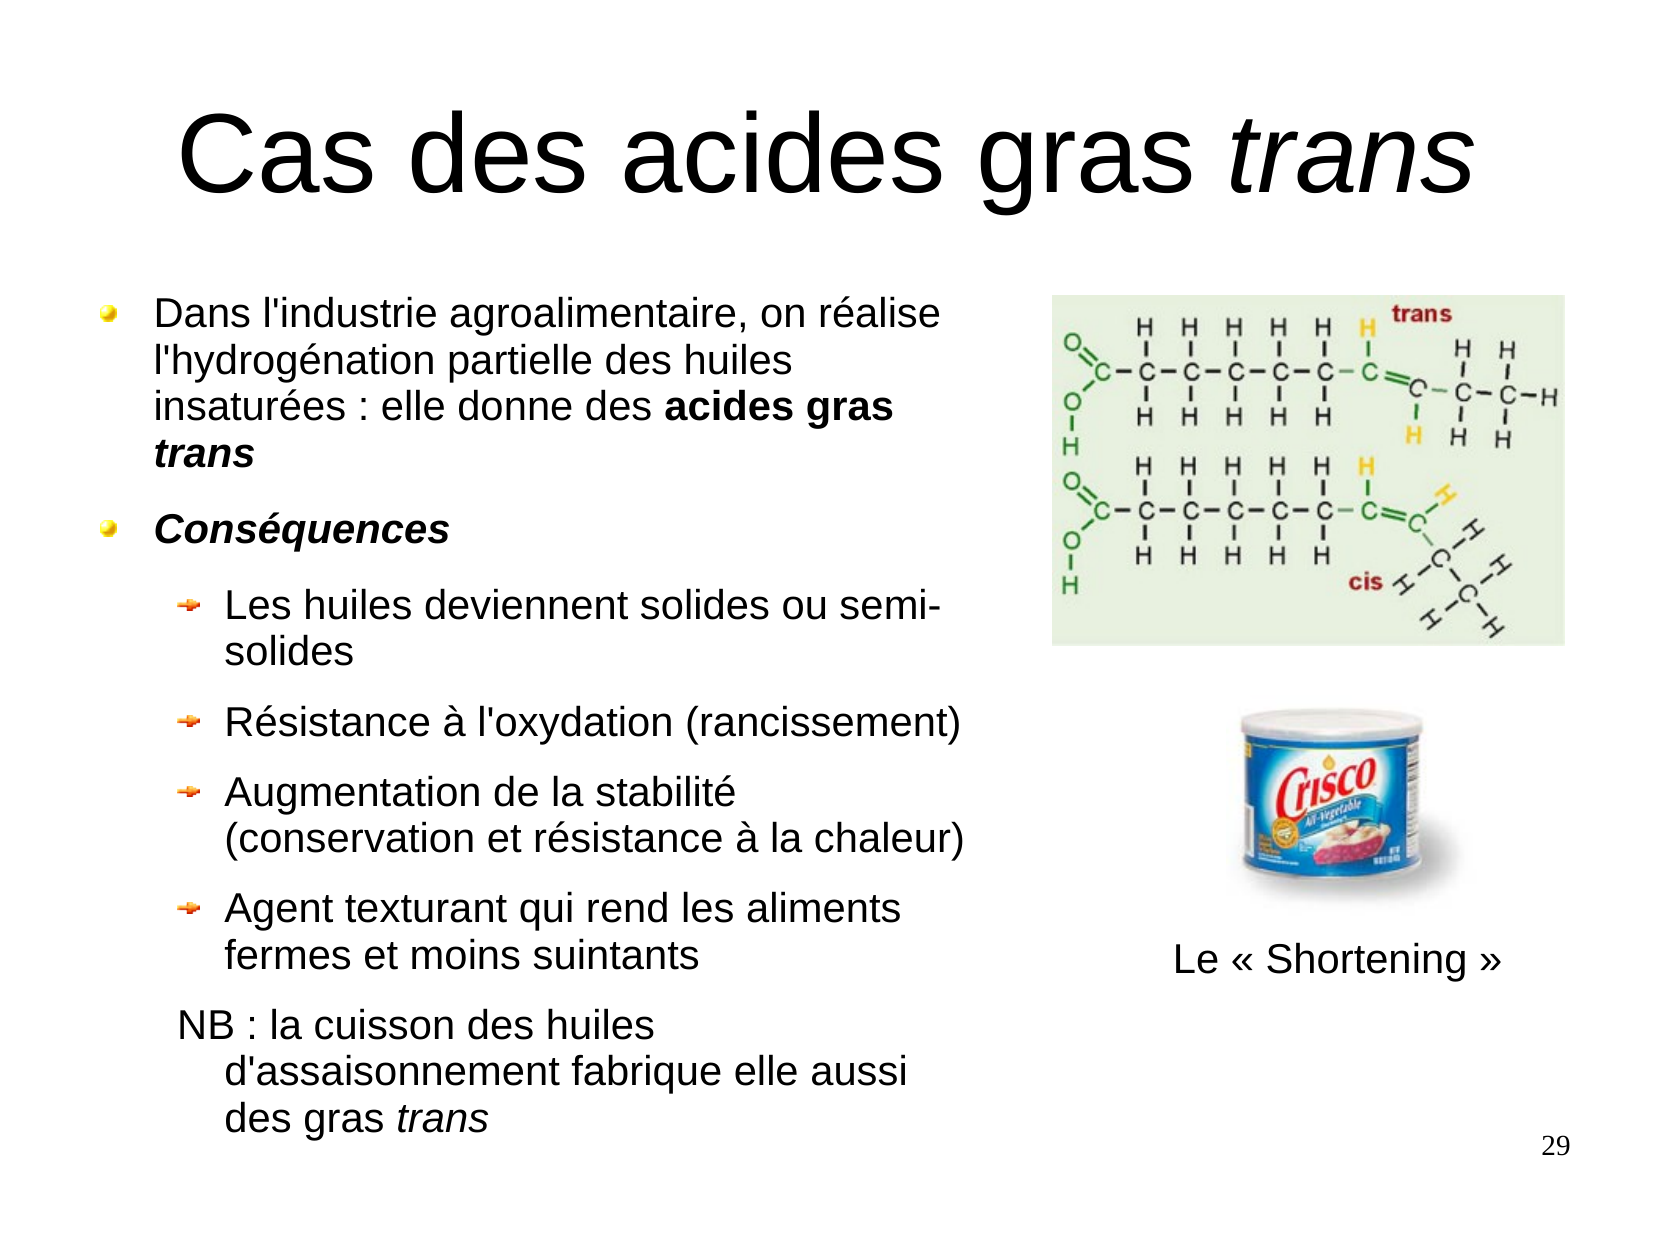

# Cas des acides gras trans
Dans l'industrie agroalimentaire, on réalise l'hydrogénation partielle des huiles insaturées : elle donne des acides gras trans
Conséquences
Les huiles deviennent solides ou semi-solides
Résistance à l'oxydation (rancissement)
Augmentation de la stabilité (conservation et résistance à la chaleur)
Agent texturant qui rend les aliments fermes et moins suintants
NB : la cuisson des huiles d'assaisonnement fabrique elle aussi des gras trans
Le « Shortening »
29